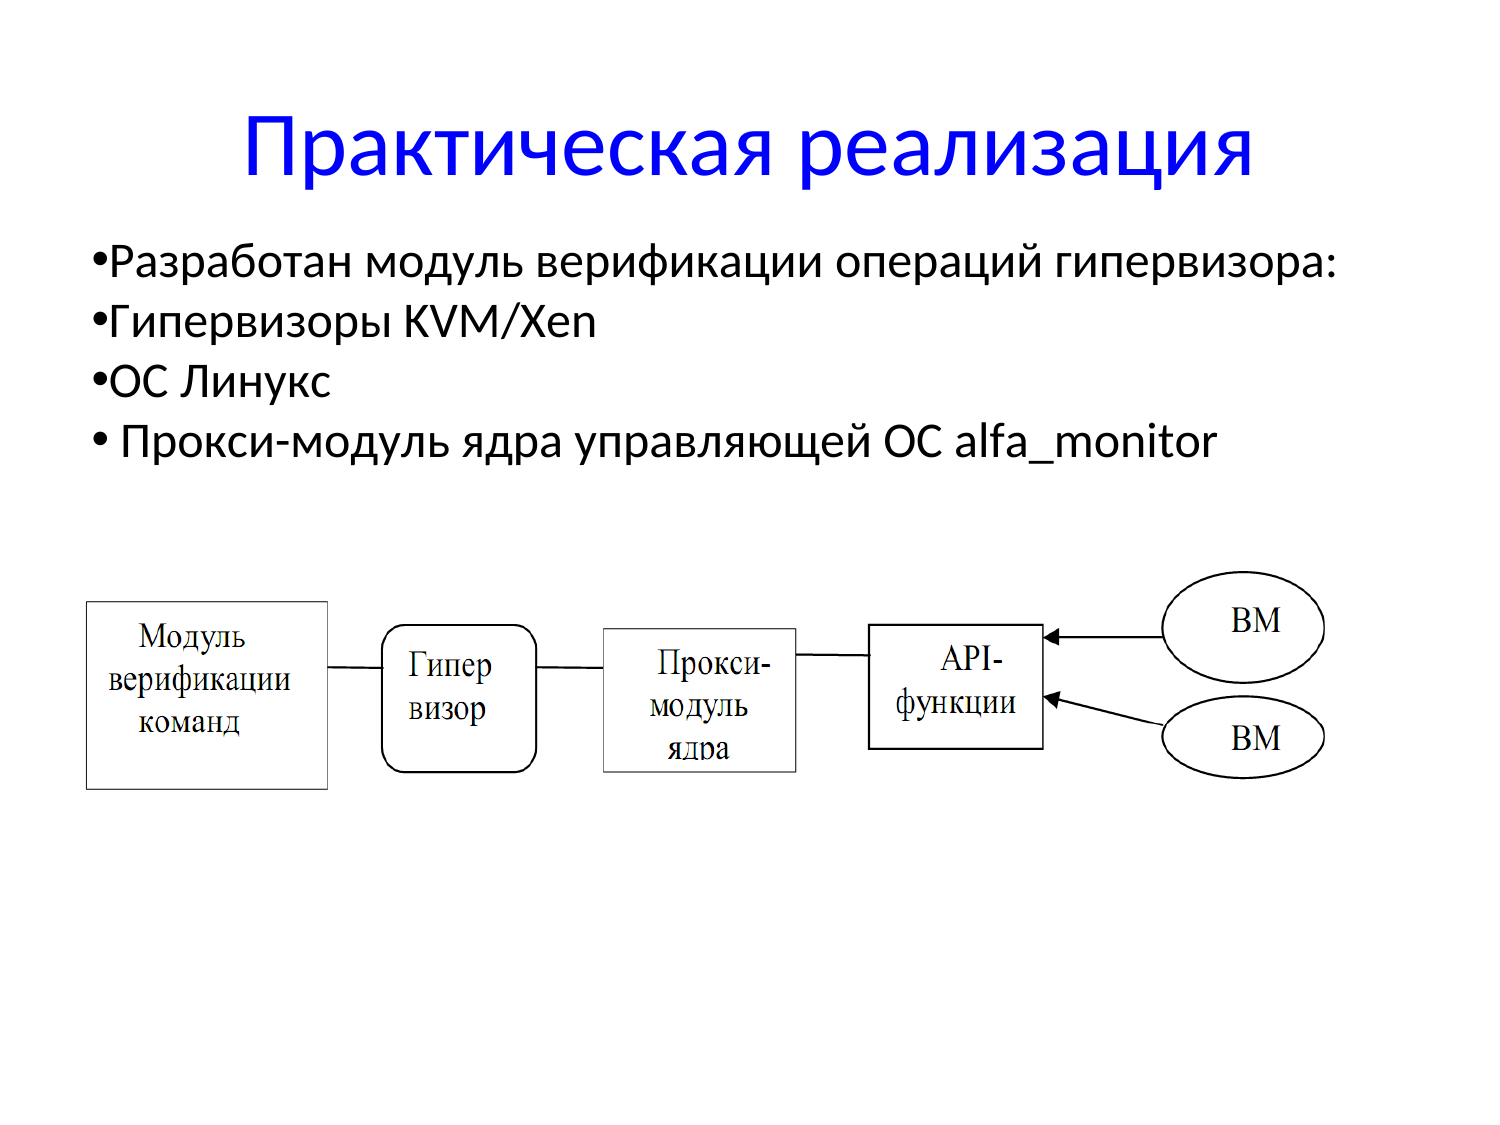

Практическая реализация
Разработан модуль верификации операций гипервизора:
Гипервизоры KVM/Xen
ОС Линукс
 Прокси-модуль ядра управляющей ОС alfa_monitor